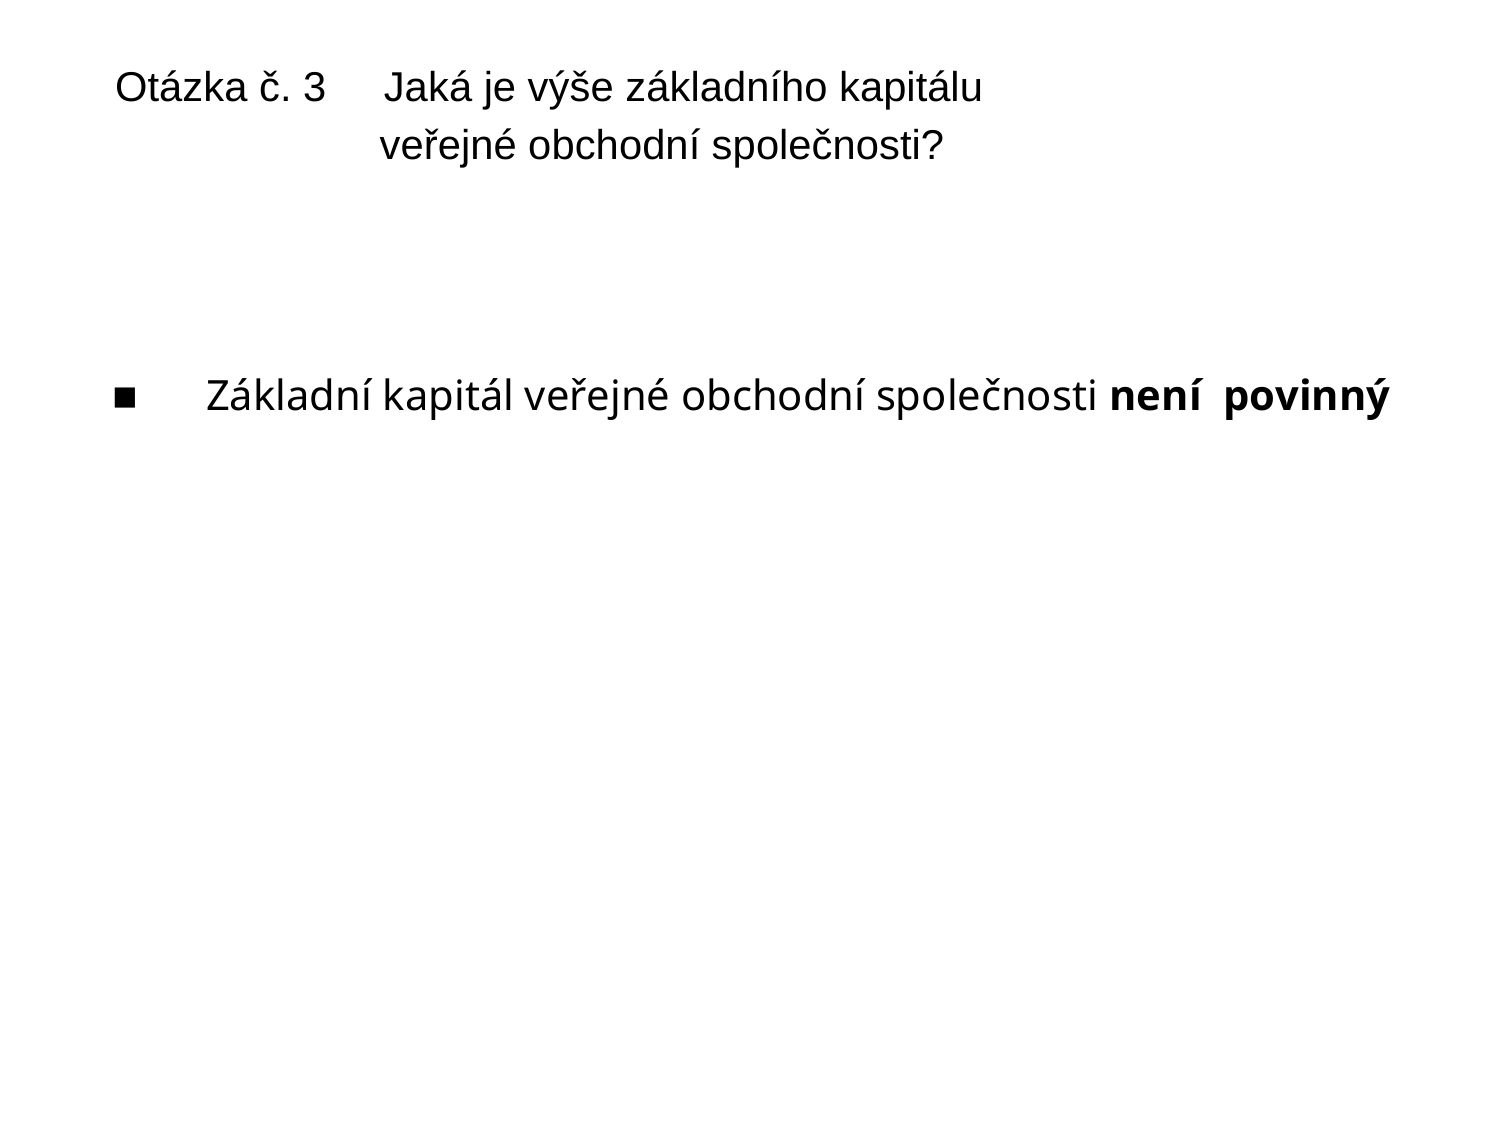

# Otázka č. 3 Jaká je výše základního kapitálu veřejné obchodní společnosti?
	■	Základní kapitál veřejné obchodní společnosti není povinný